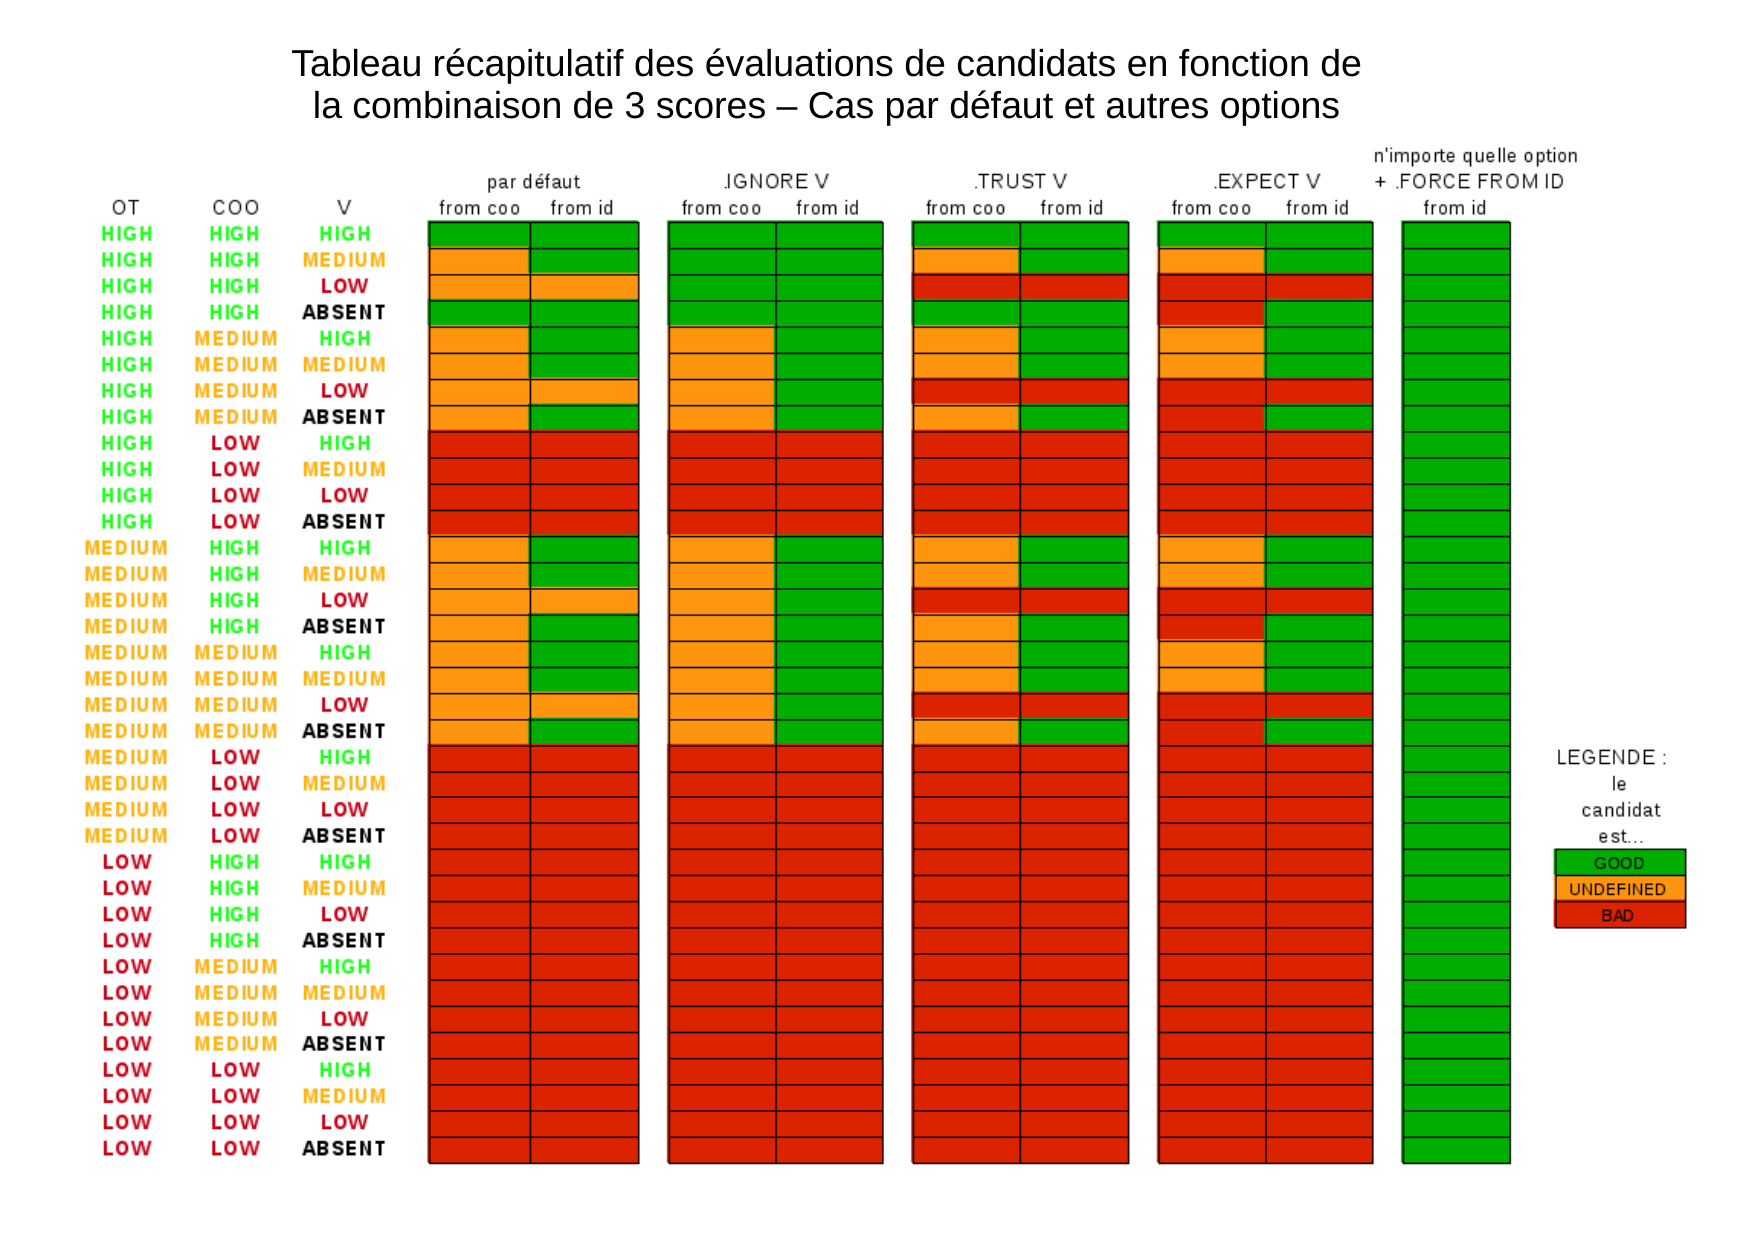

Tableau récapitulatif des évaluations de candidats en fonction de la combinaison de 3 scores – Cas par défaut et autres options
16